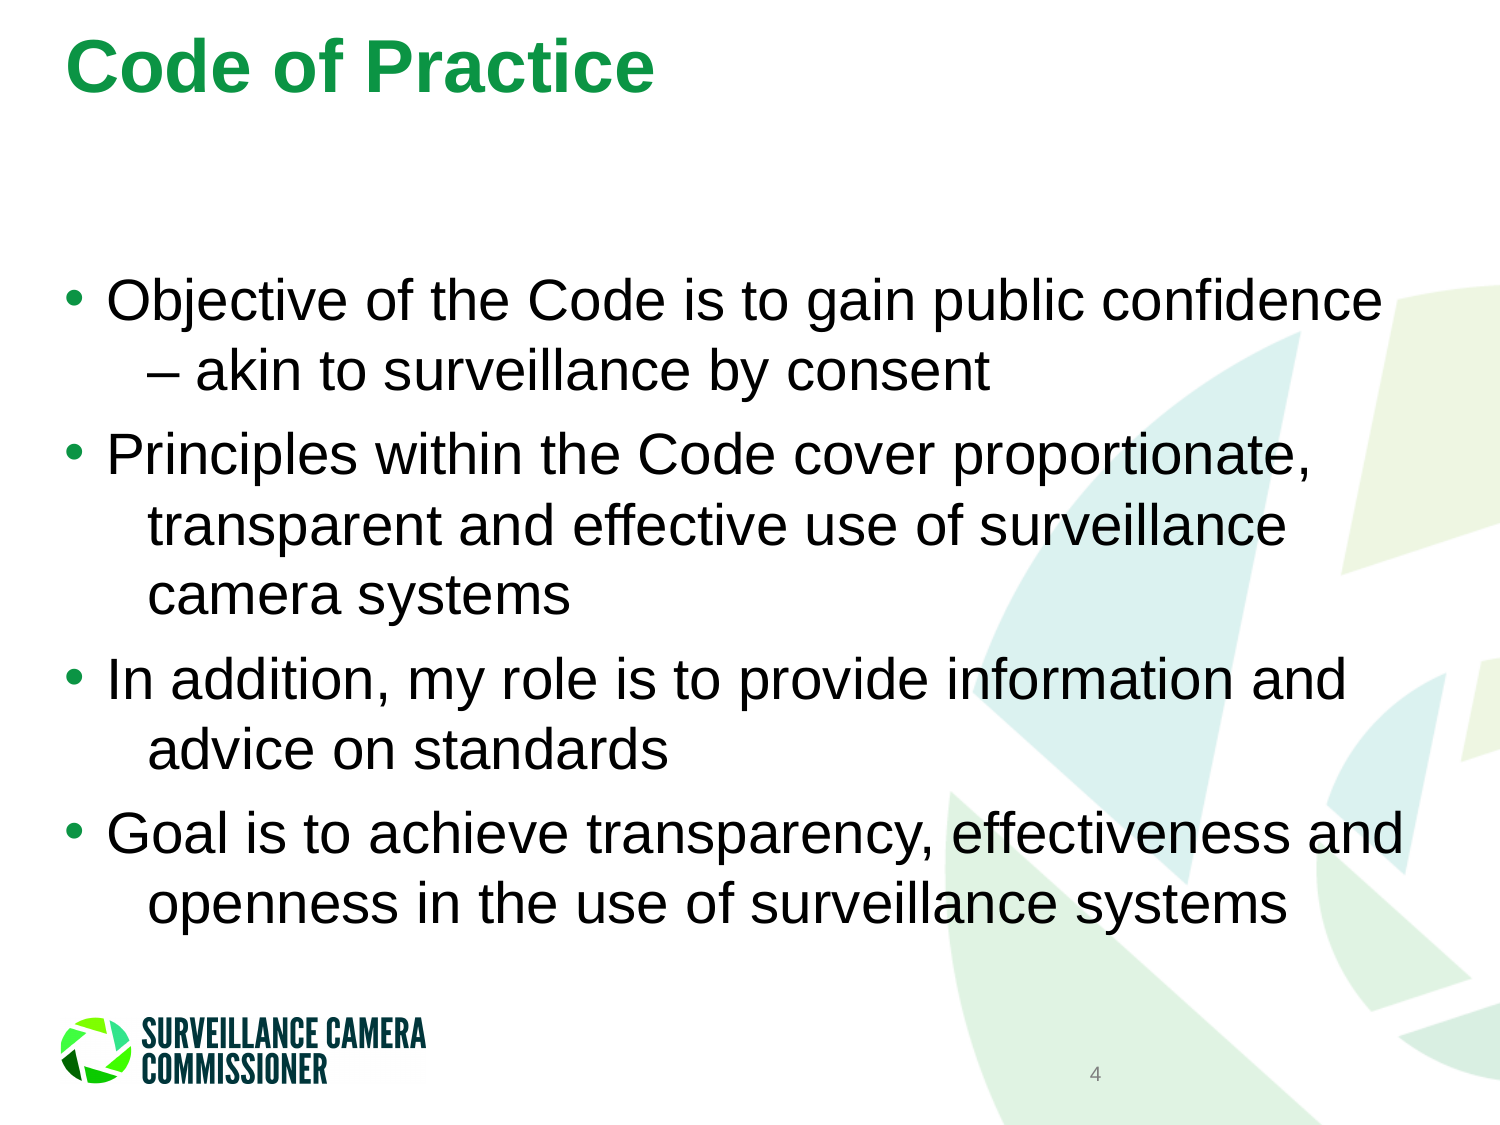

# Code of Practice
Objective of the Code is to gain public confidence – akin to surveillance by consent
Principles within the Code cover proportionate, transparent and effective use of surveillance camera systems
In addition, my role is to provide information and advice on standards
Goal is to achieve transparency, effectiveness and openness in the use of surveillance systems